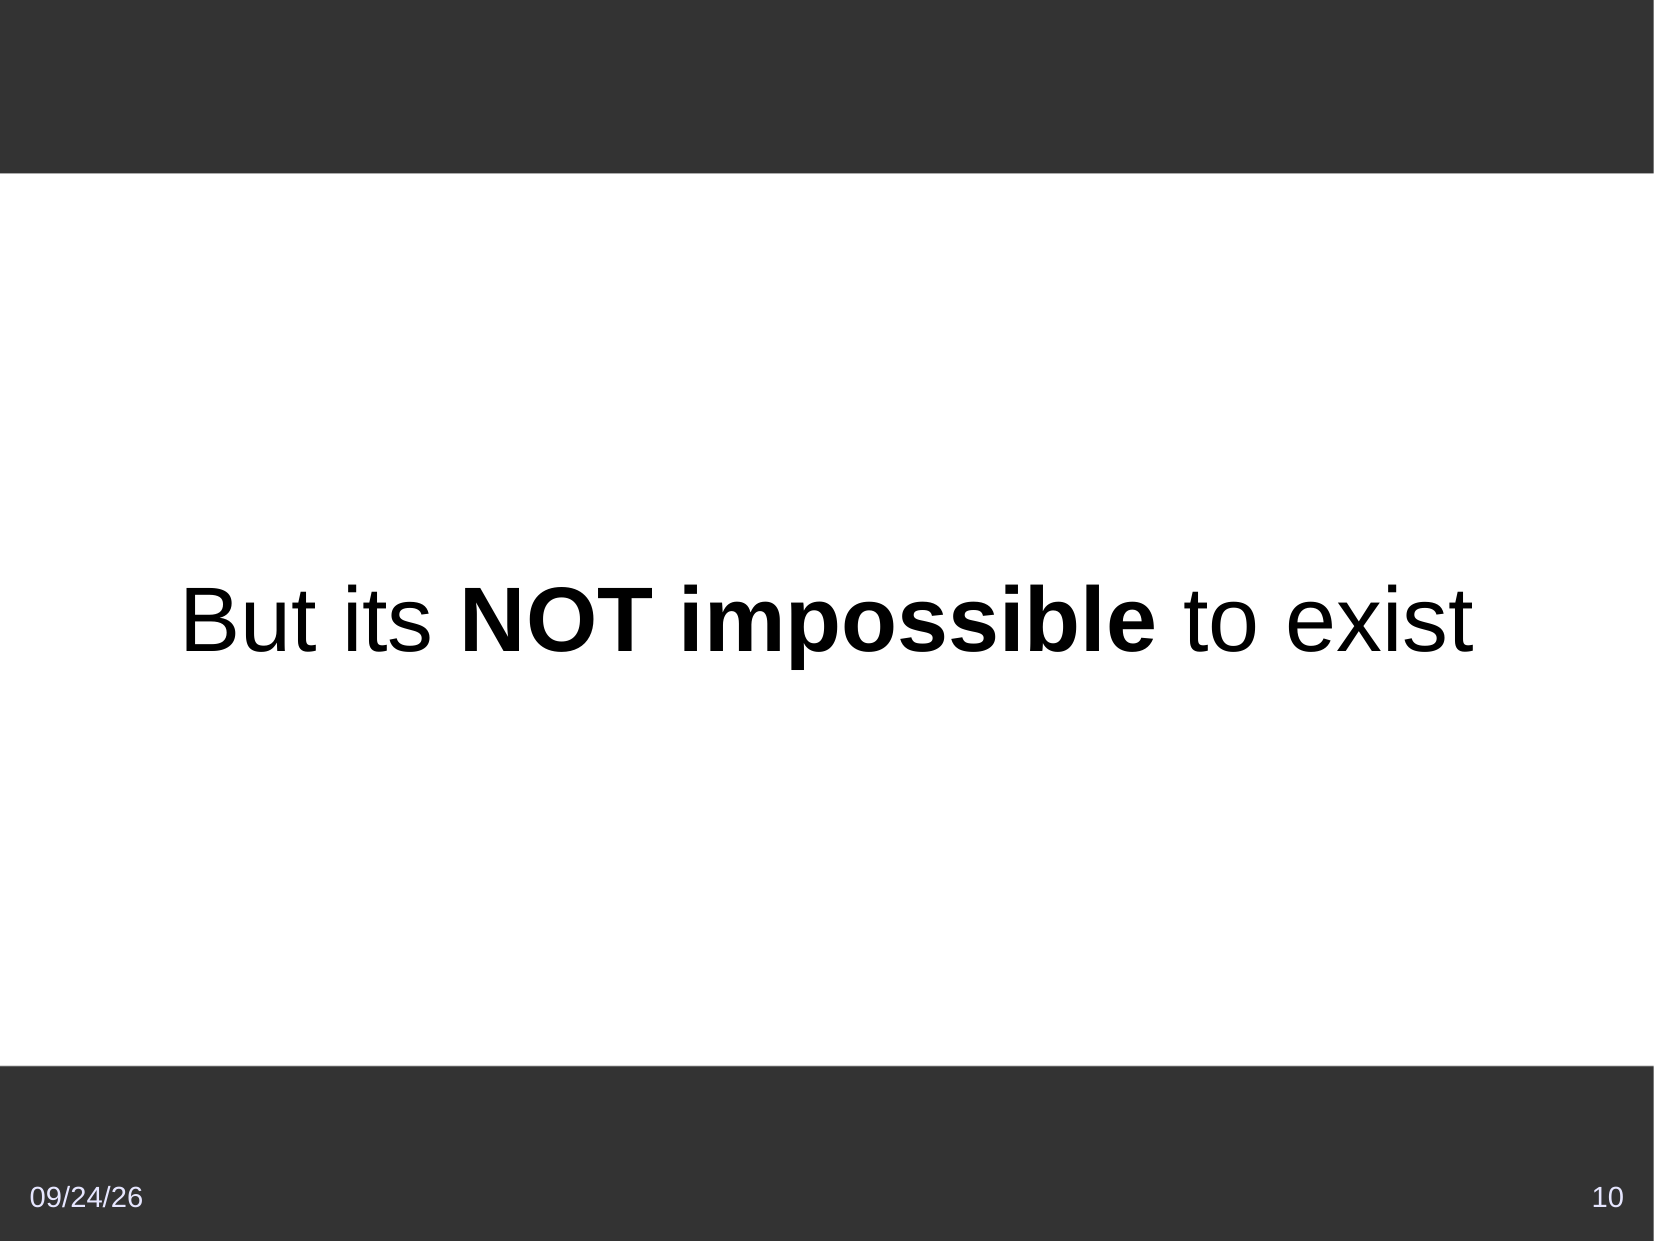

#
But its NOT impossible to exist
10